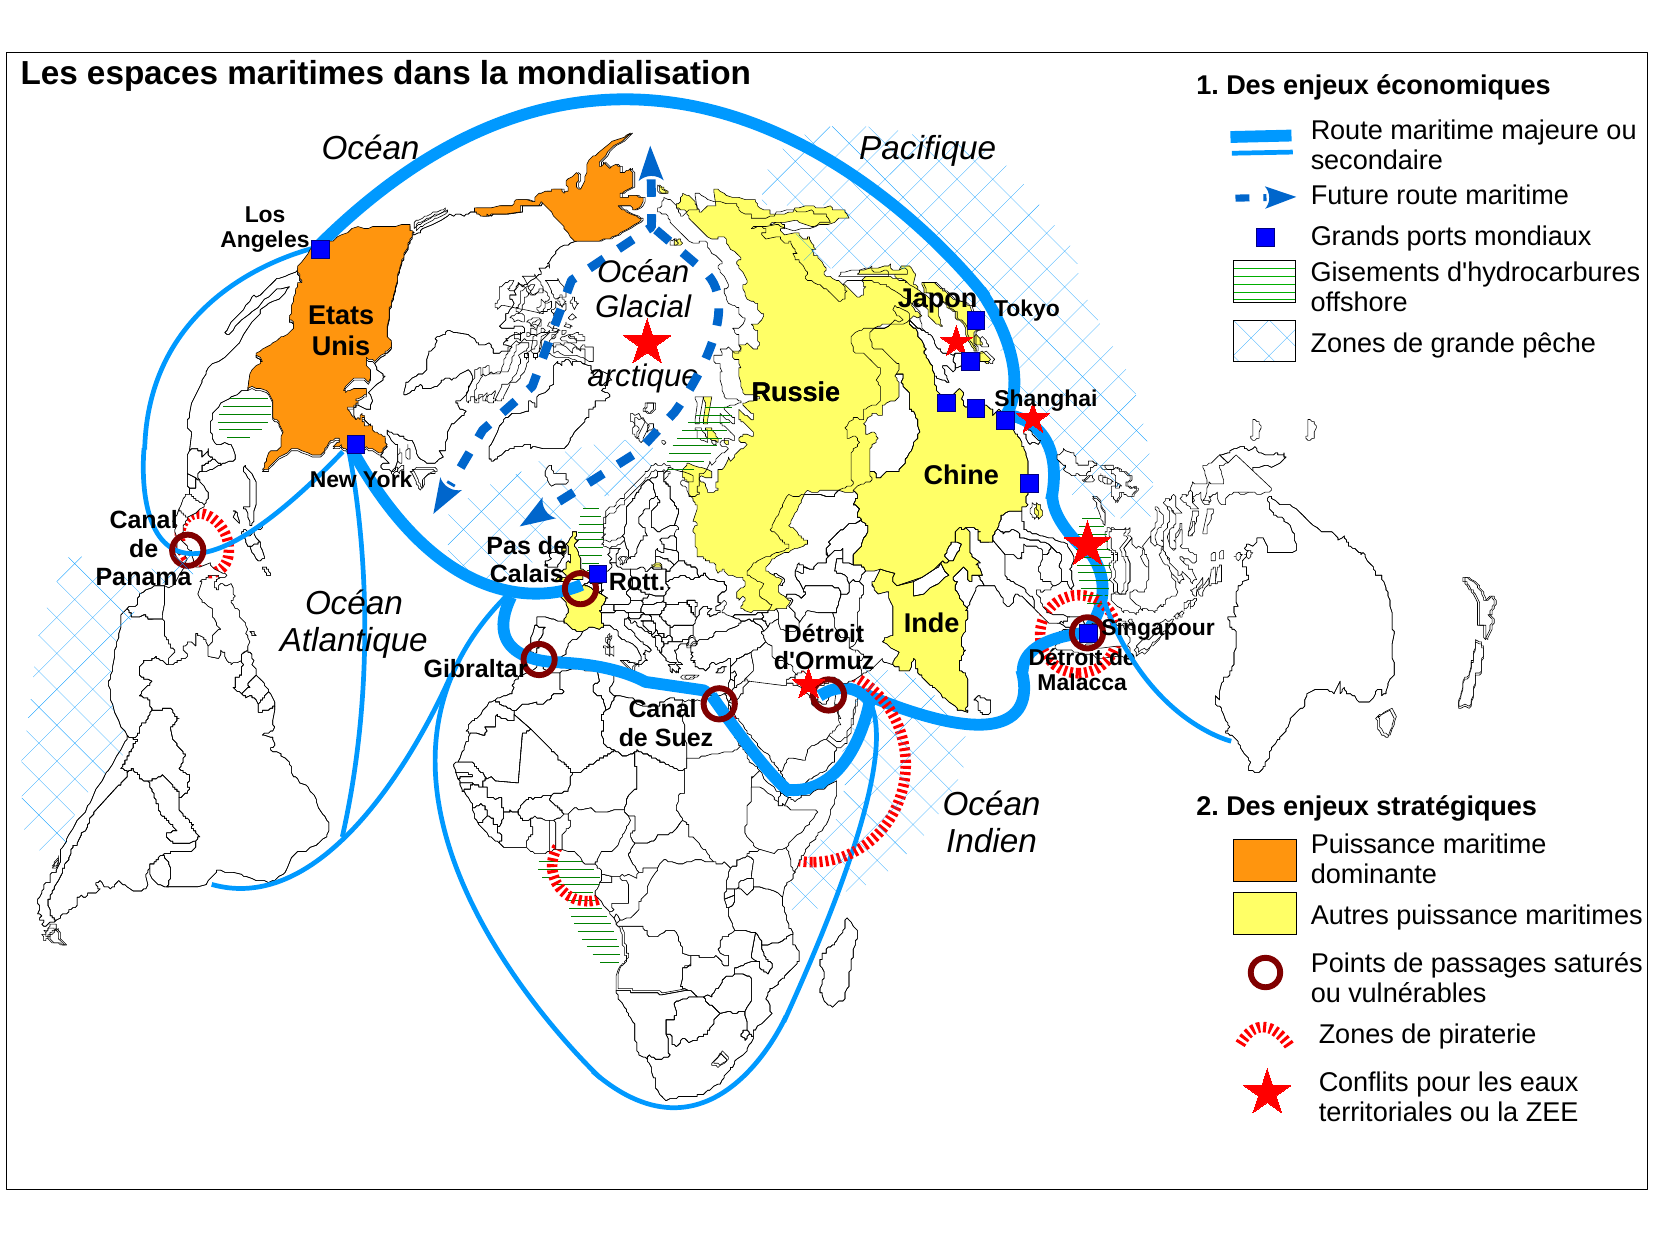

Les espaces maritimes dans la mondialisation
1. Des enjeux économiques
Route maritime majeure ou secondaire
Océan Pacifique
Future route maritime
Los Angeles
Grands ports mondiaux
Océan
Glacial
arctique
Gisements d'hydrocarbures offshore
Japon
Tokyo
Etats
Unis
Zones de grande pêche
Russie
Russie
Shanghai
Chine
New York
Canal de Panama
Pas de Calais
Rott.
Océan
Atlantique
Inde
Singapour
Détroit d'Ormuz
Détroit de Malacca
Gibraltar
Canal
 de Suez
Océan
Indien
2. Des enjeux stratégiques
Puissance maritime dominante
Autres puissance maritimes
Points de passages saturés ou vulnérables
Zones de piraterie
Conflits pour les eaux territoriales ou la ZEE